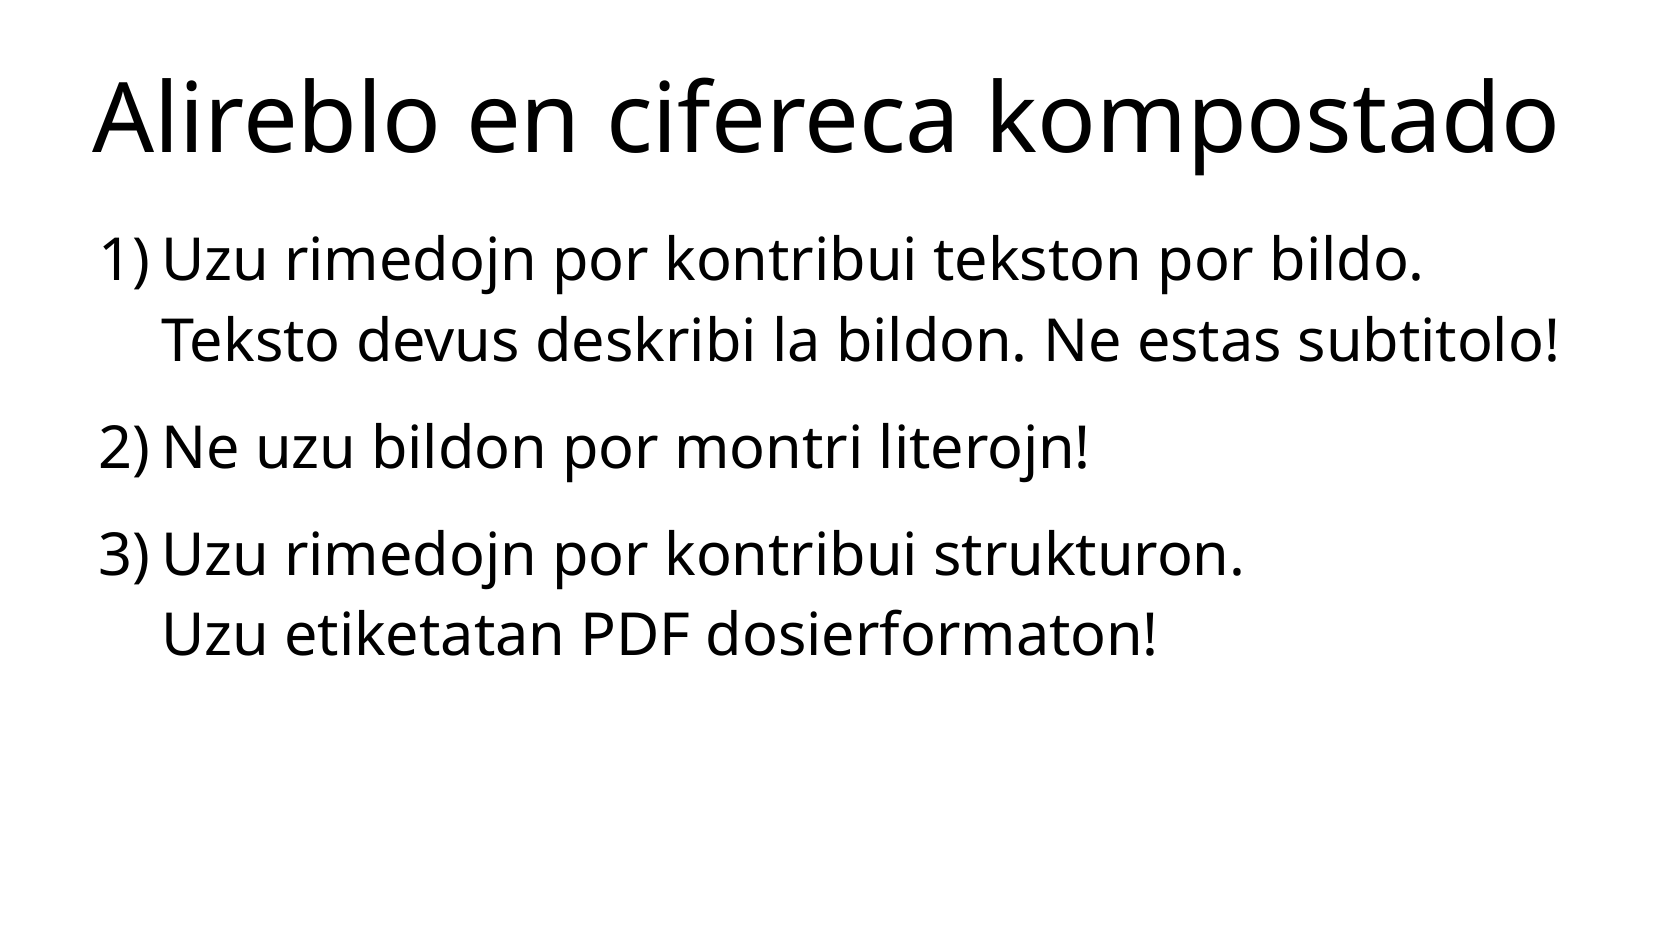

# Alireblo en cifereca kompostado
 Uzu rimedojn por kontribui tekston por bildo.
 Teksto devus deskribi la bildon. Ne estas subtitolo!
 Ne uzu bildon por montri literojn!
 Uzu rimedojn por kontribui strukturon.
 Uzu etiketatan PDF dosierformaton!